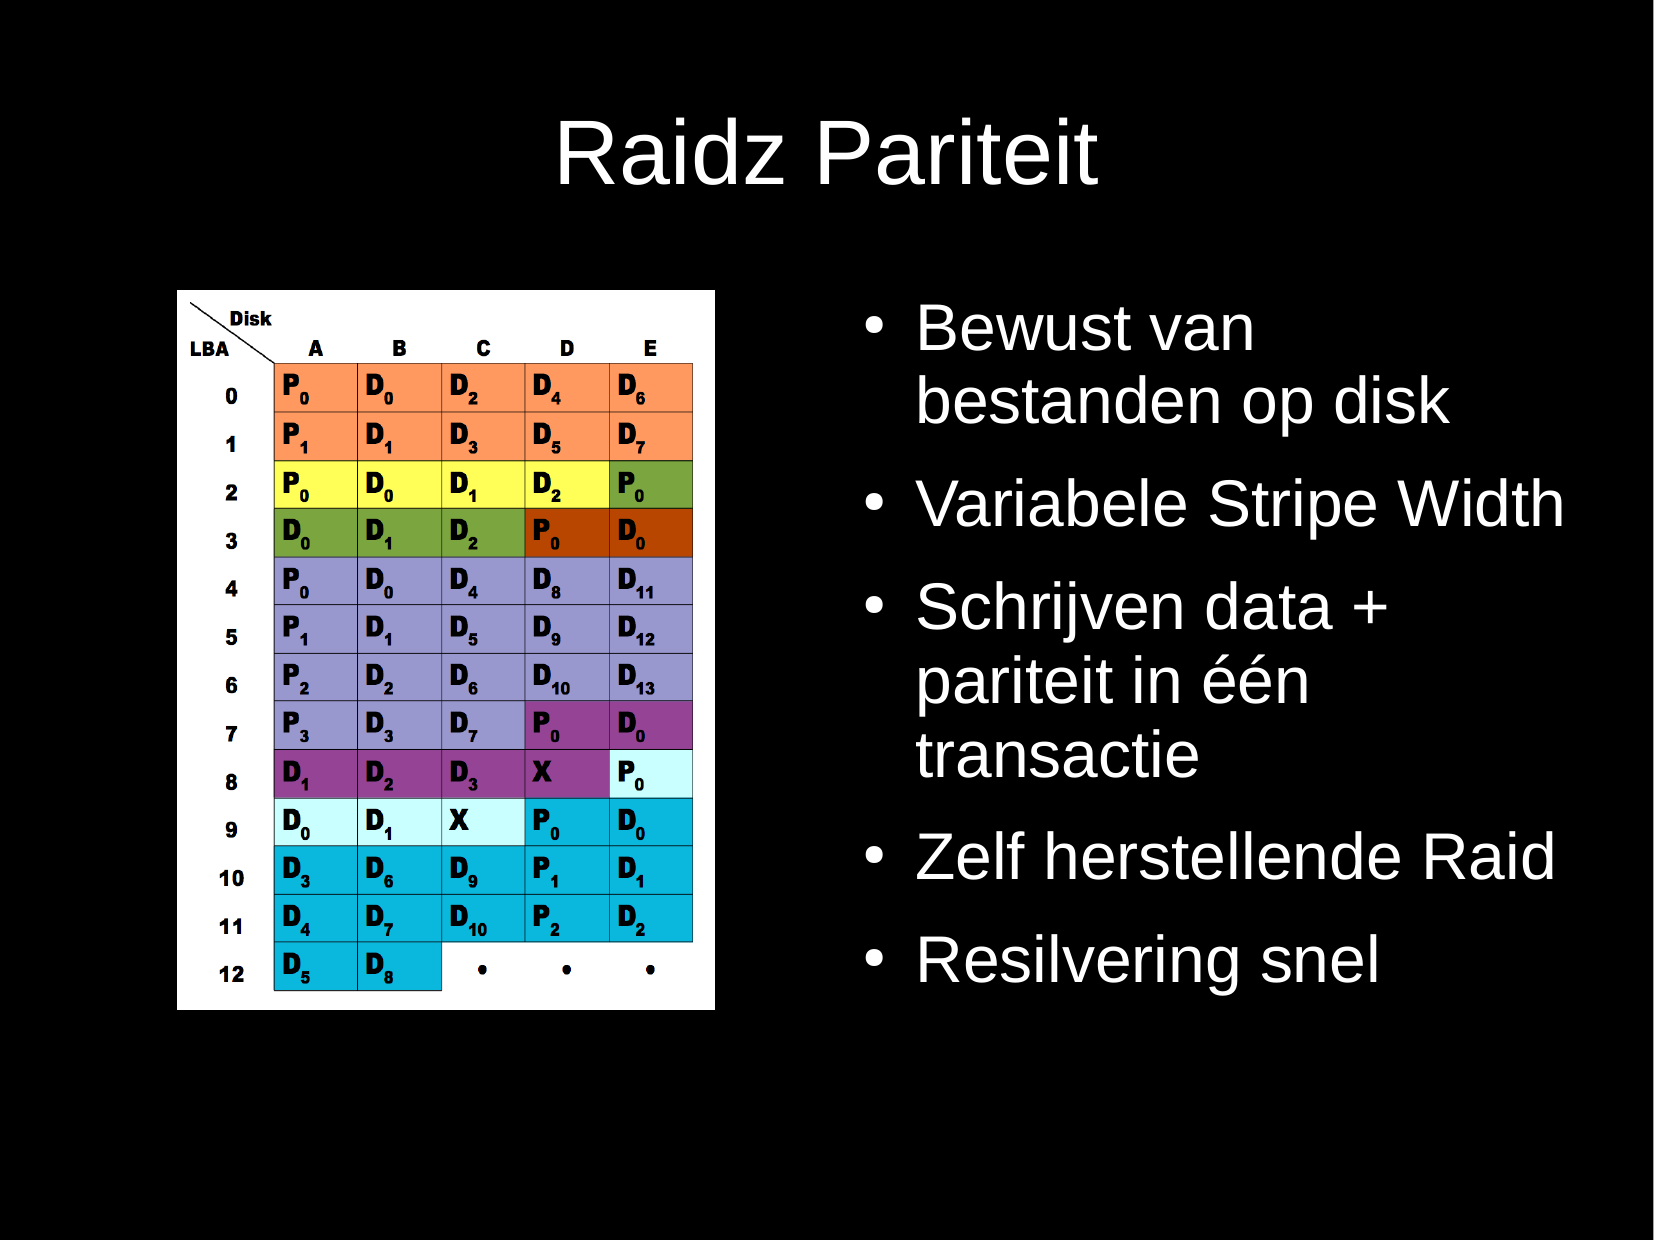

# Raidz Pariteit
Bewust van bestanden op disk
Variabele Stripe Width
Schrijven data + pariteit in één transactie
Zelf herstellende Raid
Resilvering snel